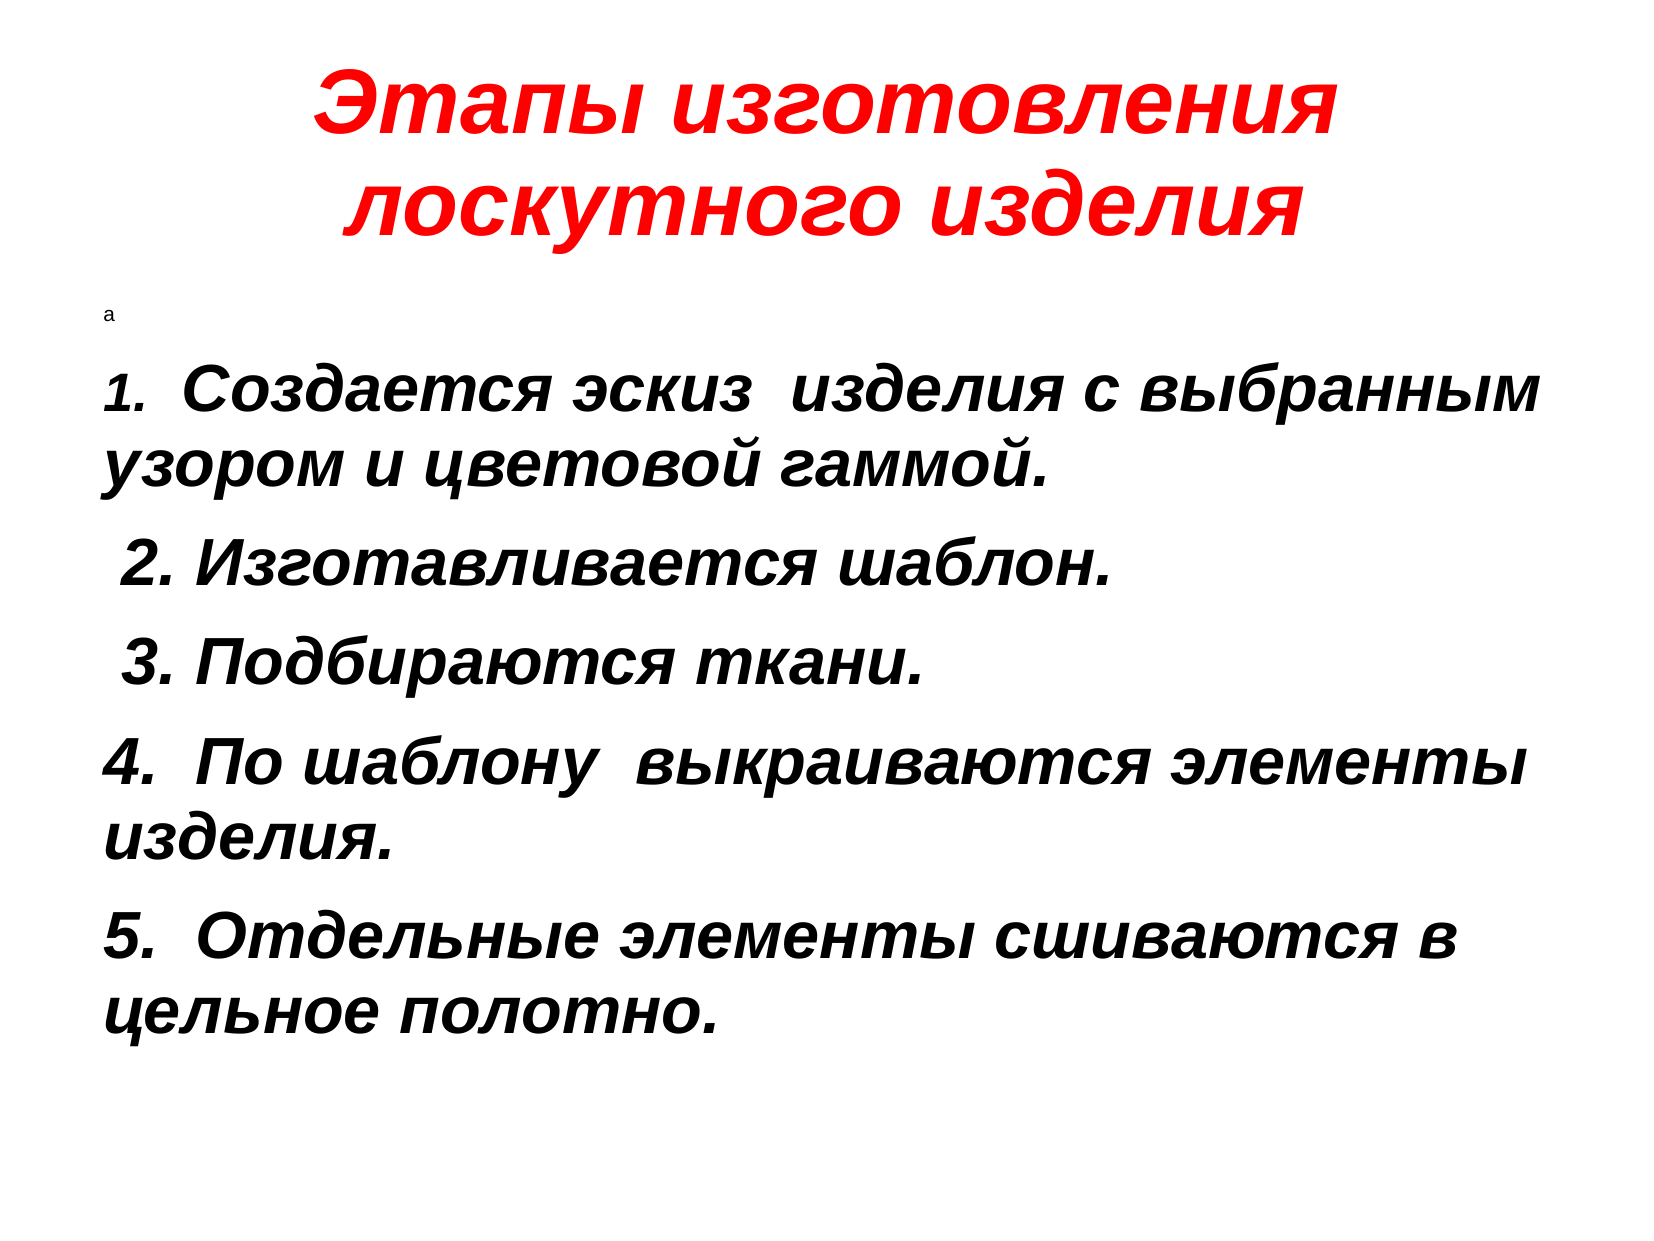

# Этапы изготовления лоскутного изделия
а
1. Создается эскиз изделия с выбранным узором и цветовой гаммой.
 2. Изготавливается шаблон.
 3. Подбираются ткани.
4. По шаблону выкраиваются элементы изделия.
5. Отдельные элементы сшиваются в цельное полотно.